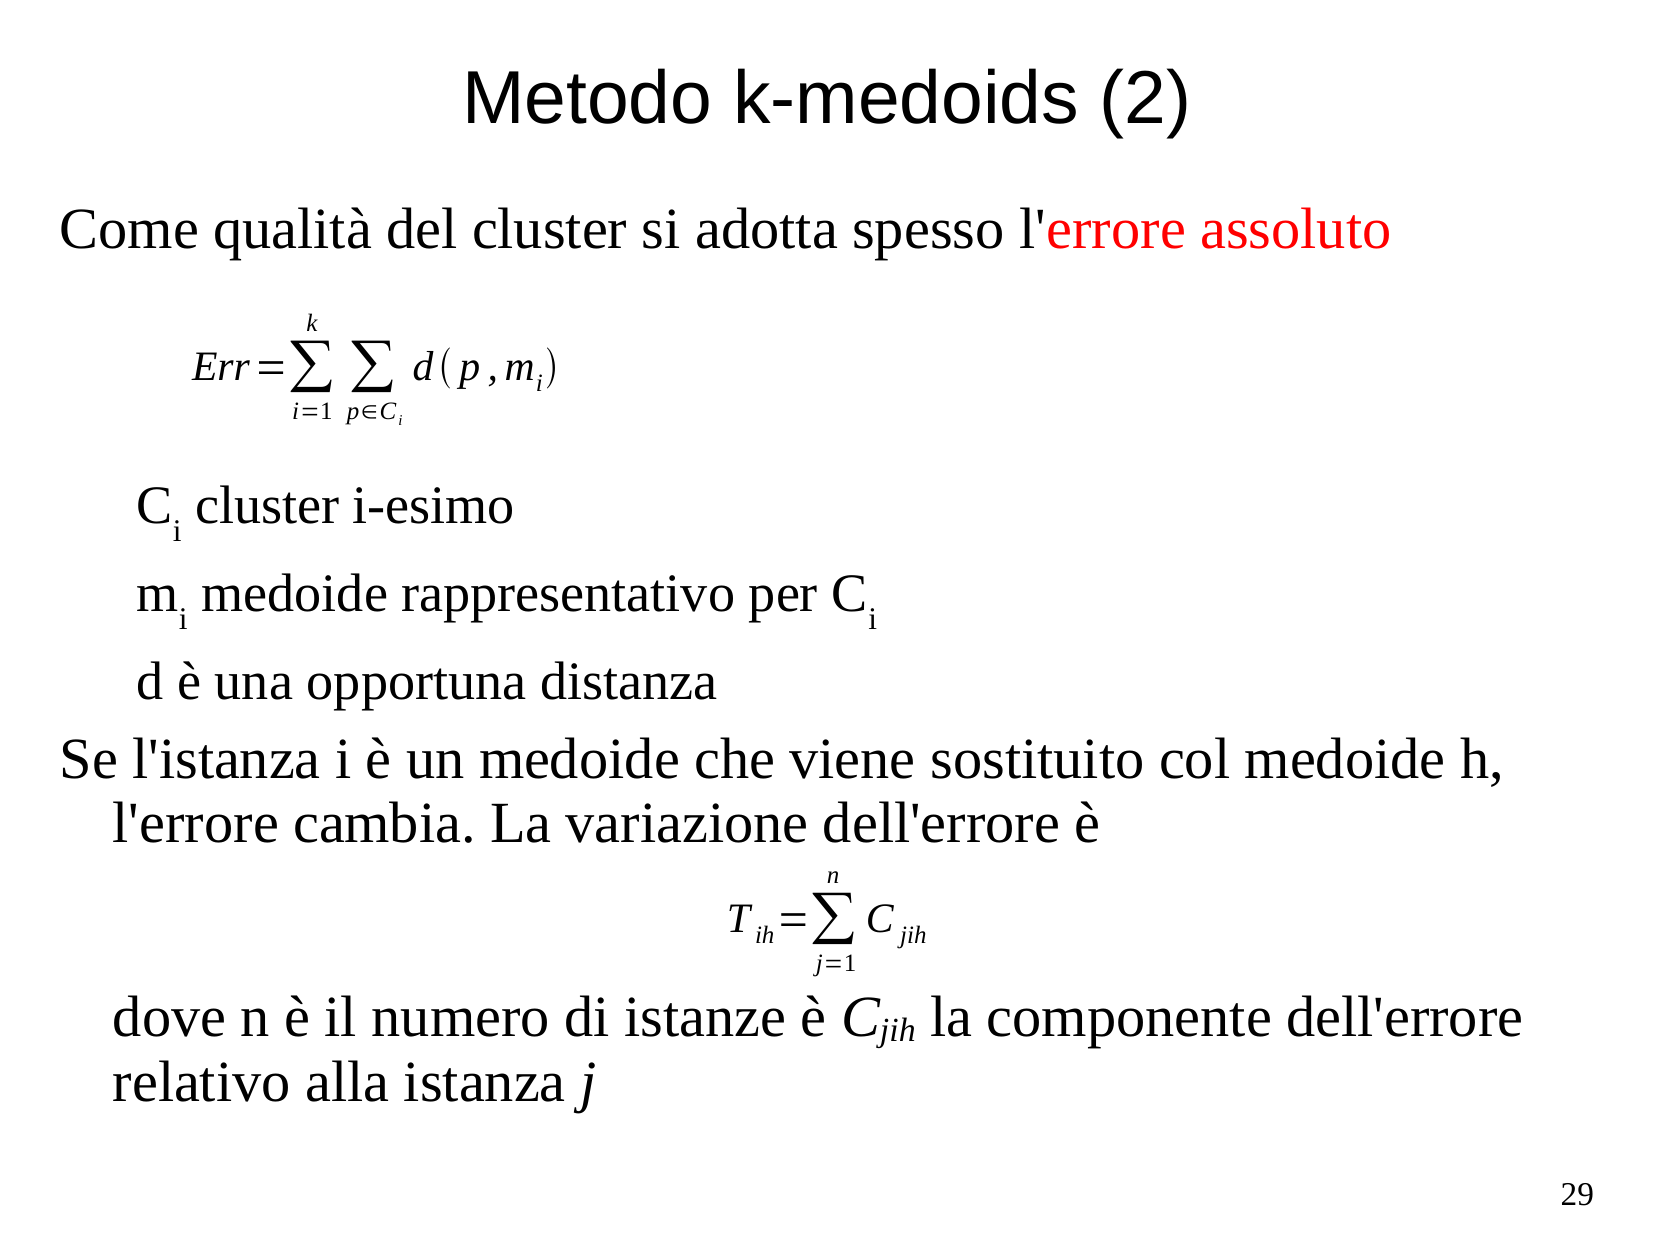

# Metodo k-medoids (2)
Come qualità del cluster si adotta spesso l'errore assoluto
Ci cluster i-esimo
mi medoide rappresentativo per Ci
d è una opportuna distanza
Se l'istanza i è un medoide che viene sostituito col medoide h, l'errore cambia. La variazione dell'errore è
dove n è il numero di istanze è Cjih la componente dell'errore relativo alla istanza j